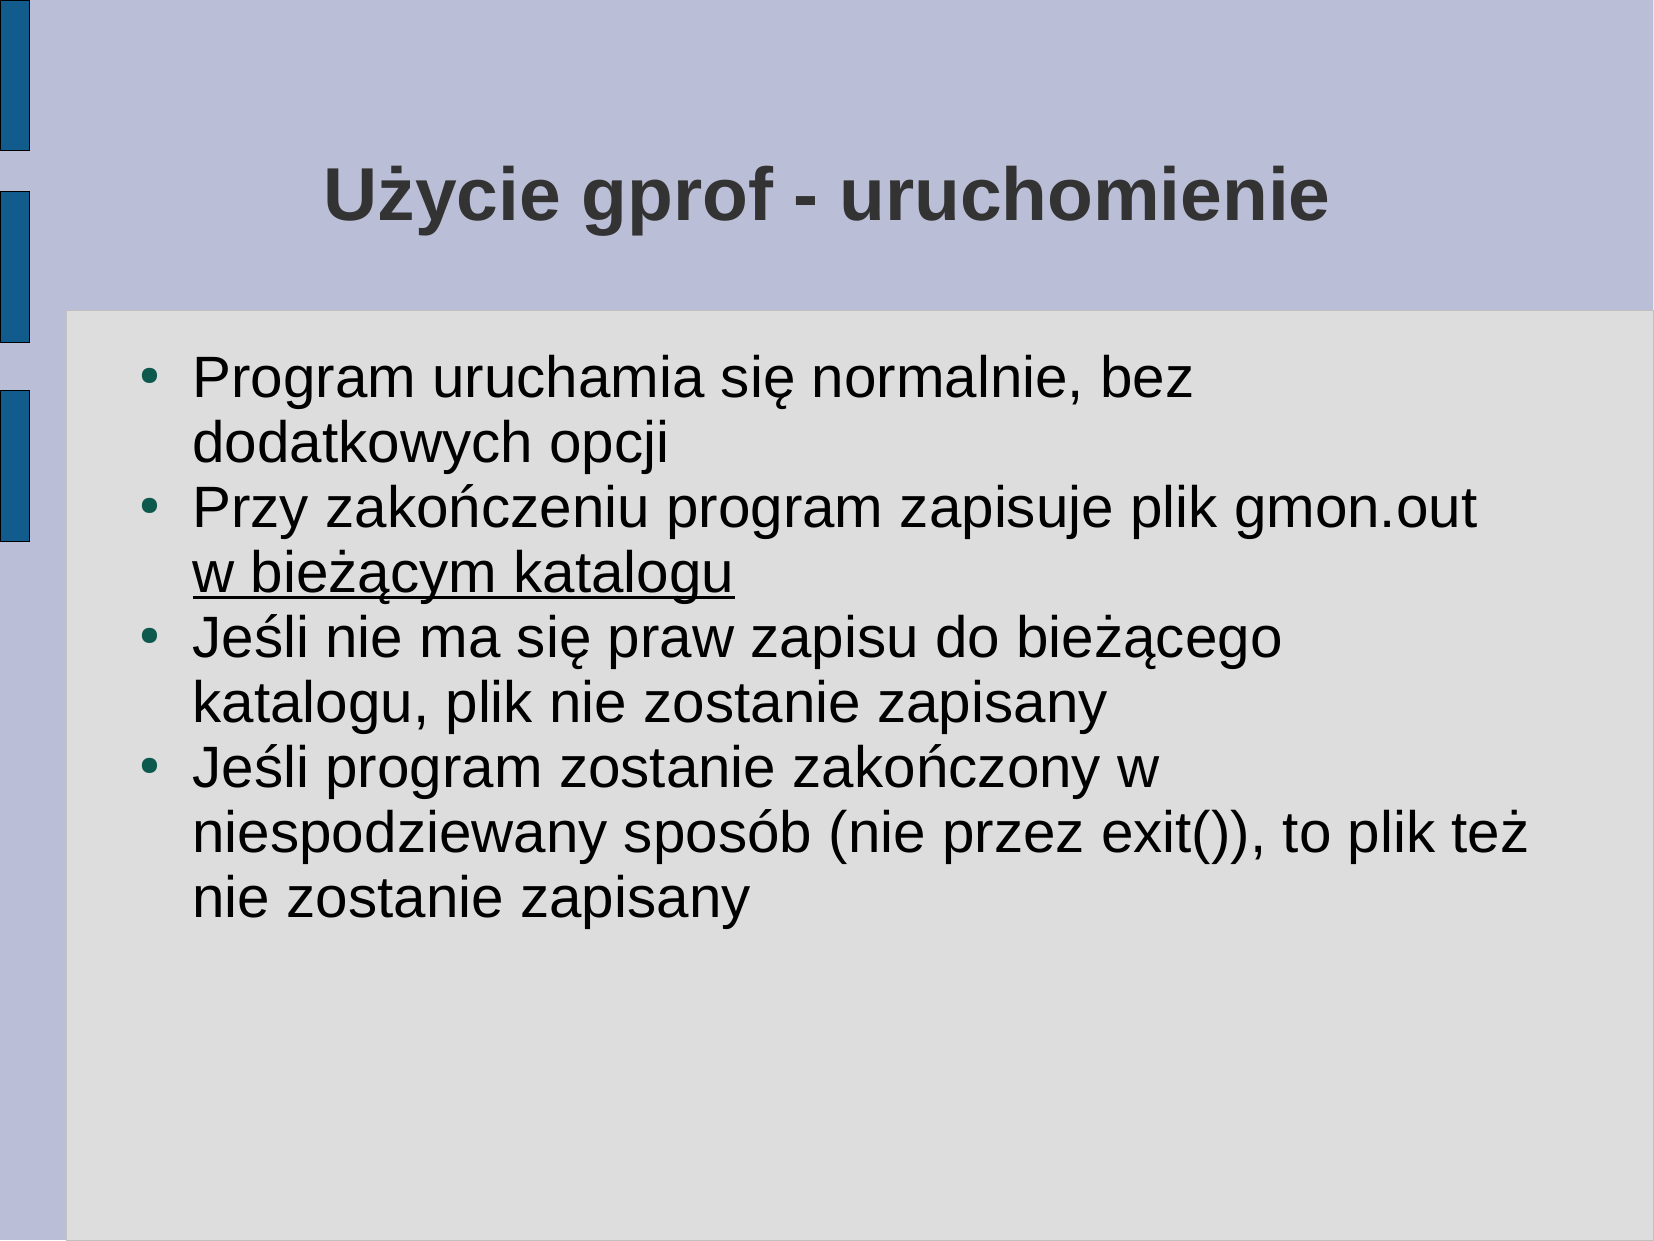

# Użycie gprof - uruchomienie
Program uruchamia się normalnie, bez dodatkowych opcji
Przy zakończeniu program zapisuje plik gmon.out w bieżącym katalogu
Jeśli nie ma się praw zapisu do bieżącego katalogu, plik nie zostanie zapisany
Jeśli program zostanie zakończony w niespodziewany sposób (nie przez exit()), to plik też nie zostanie zapisany